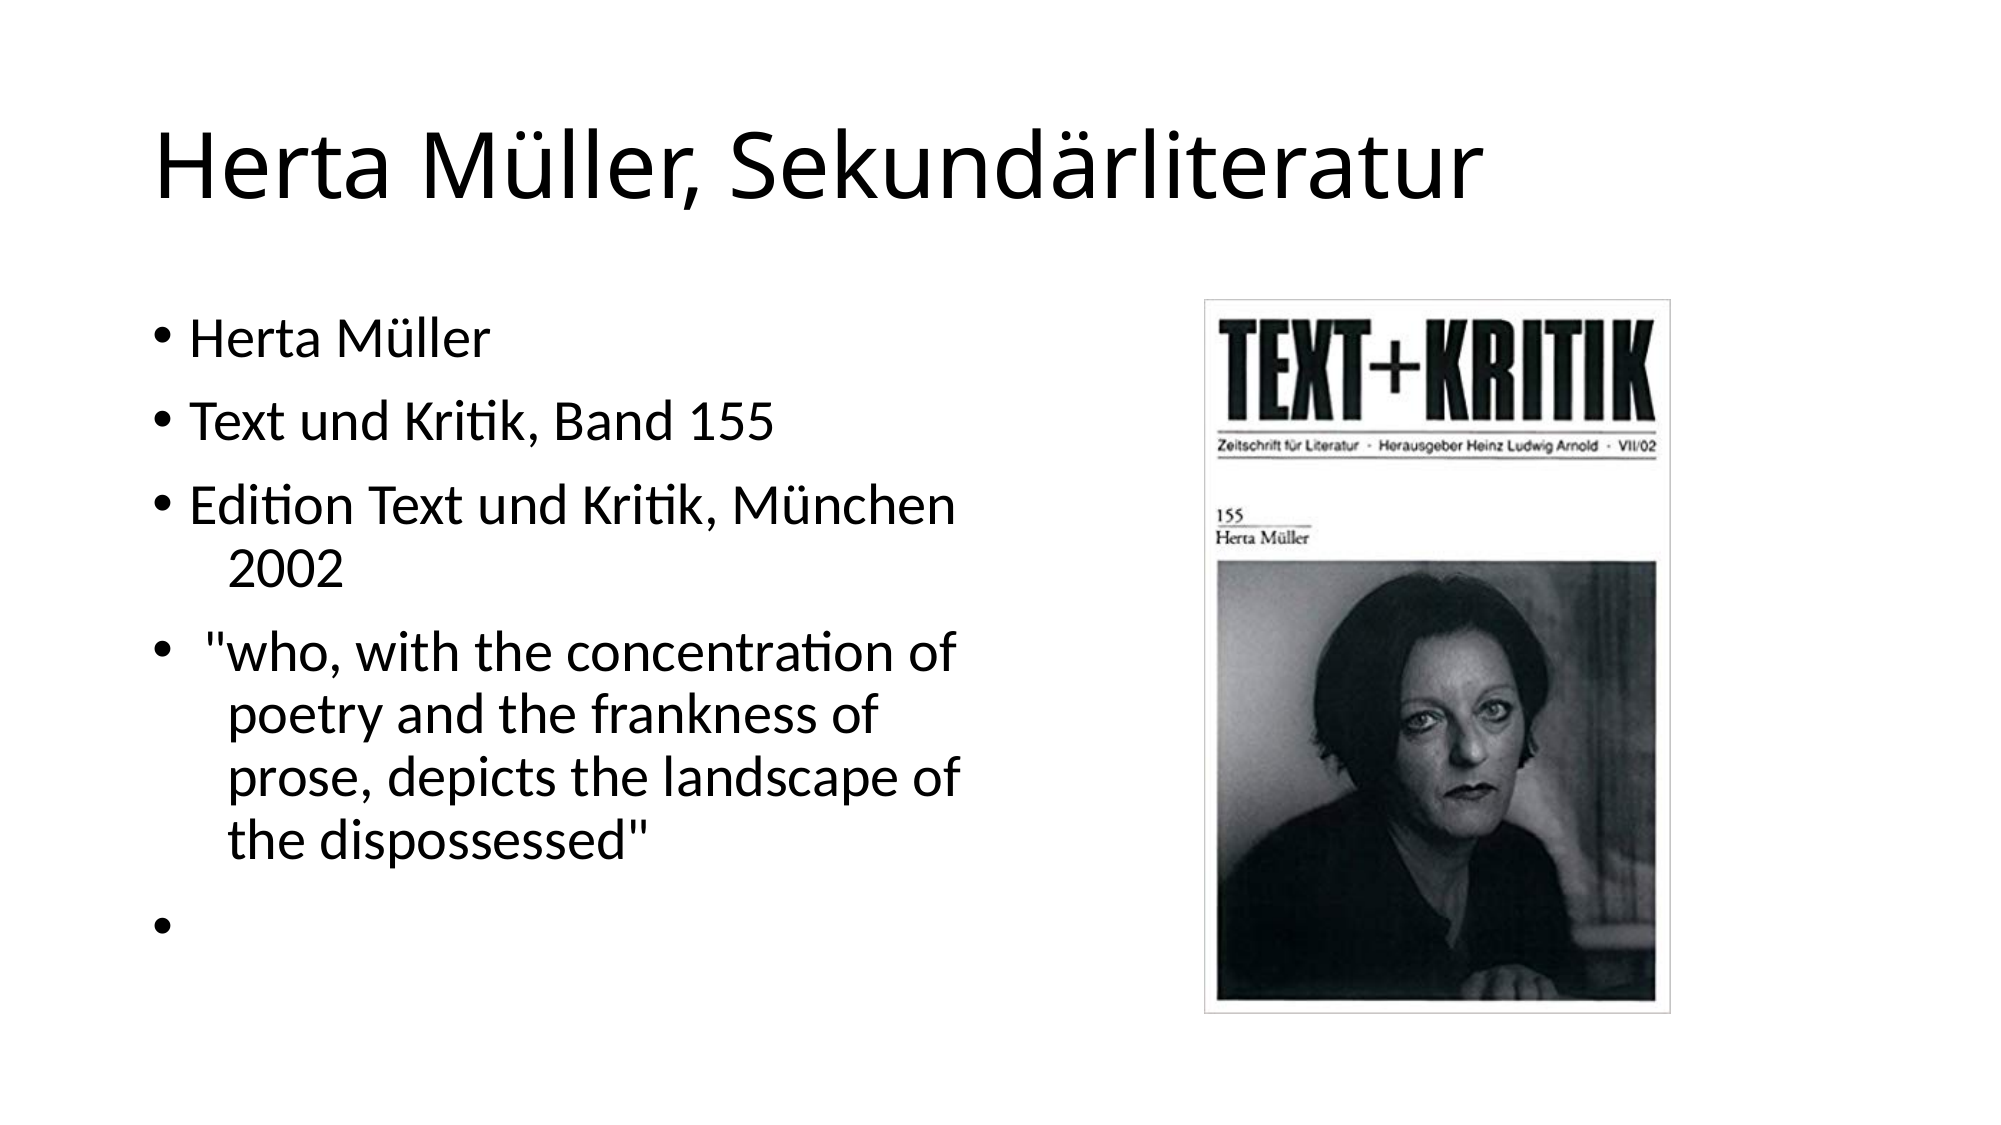

# Herta Müller, Sekundärliteratur
Herta Müller
Text und Kritik, Band 155
Edition Text und Kritik, München 2002
 "who, with the concentration of poetry and the frankness of prose, depicts the landscape of the dispossessed"